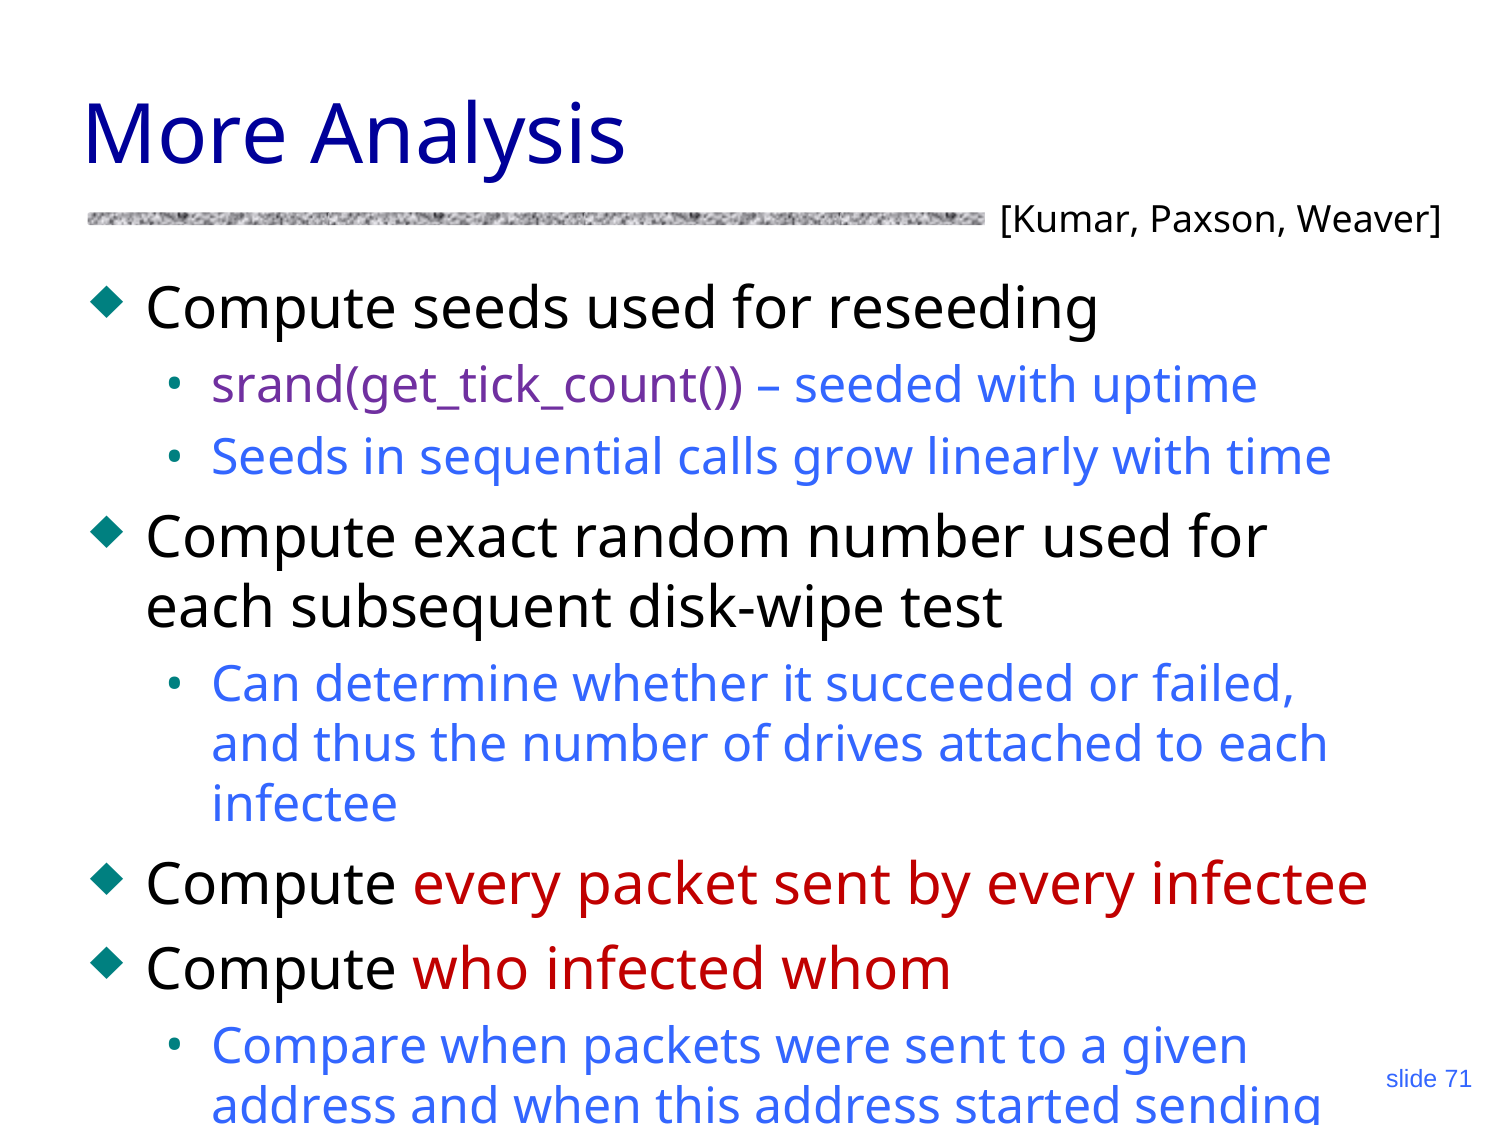

More Analysis
[Kumar, Paxson, Weaver]
Compute seeds used for reseeding
srand(get_tick_count()) – seeded with uptime
Seeds in sequential calls grow linearly with time
Compute exact random number used for each subsequent disk-wipe test
Can determine whether it succeeded or failed, and thus the number of drives attached to each infectee
Compute every packet sent by every infectee
Compute who infected whom
Compare when packets were sent to a given address and when this address started sending packets
slide